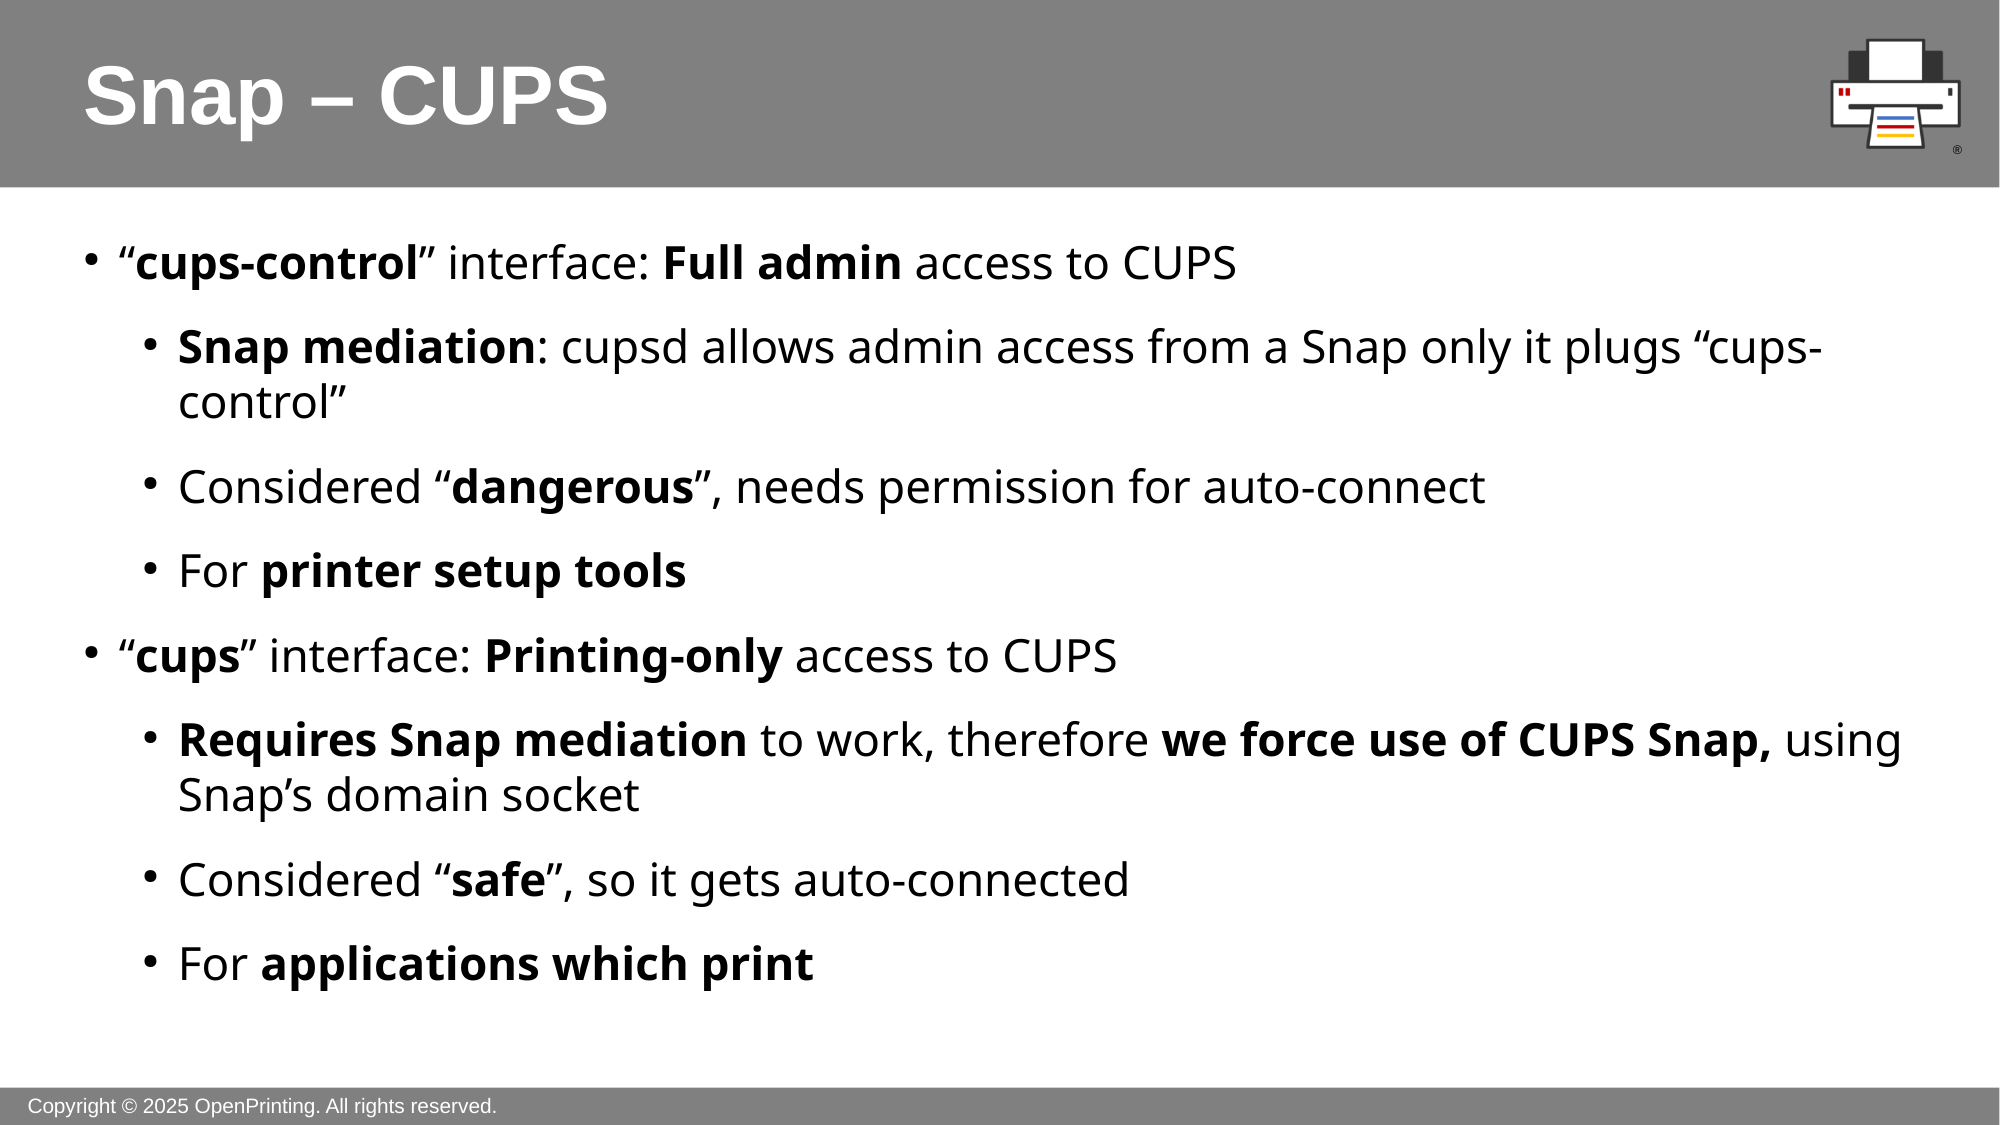

Snap – CUPS
# “cups-control” interface: Full admin access to CUPS
Snap mediation: cupsd allows admin access from a Snap only it plugs “cups-control”
Considered “dangerous”, needs permission for auto-connect
For printer setup tools
“cups” interface: Printing-only access to CUPS
Requires Snap mediation to work, therefore we force use of CUPS Snap, using Snap’s domain socket
Considered “safe”, so it gets auto-connected
For applications which print